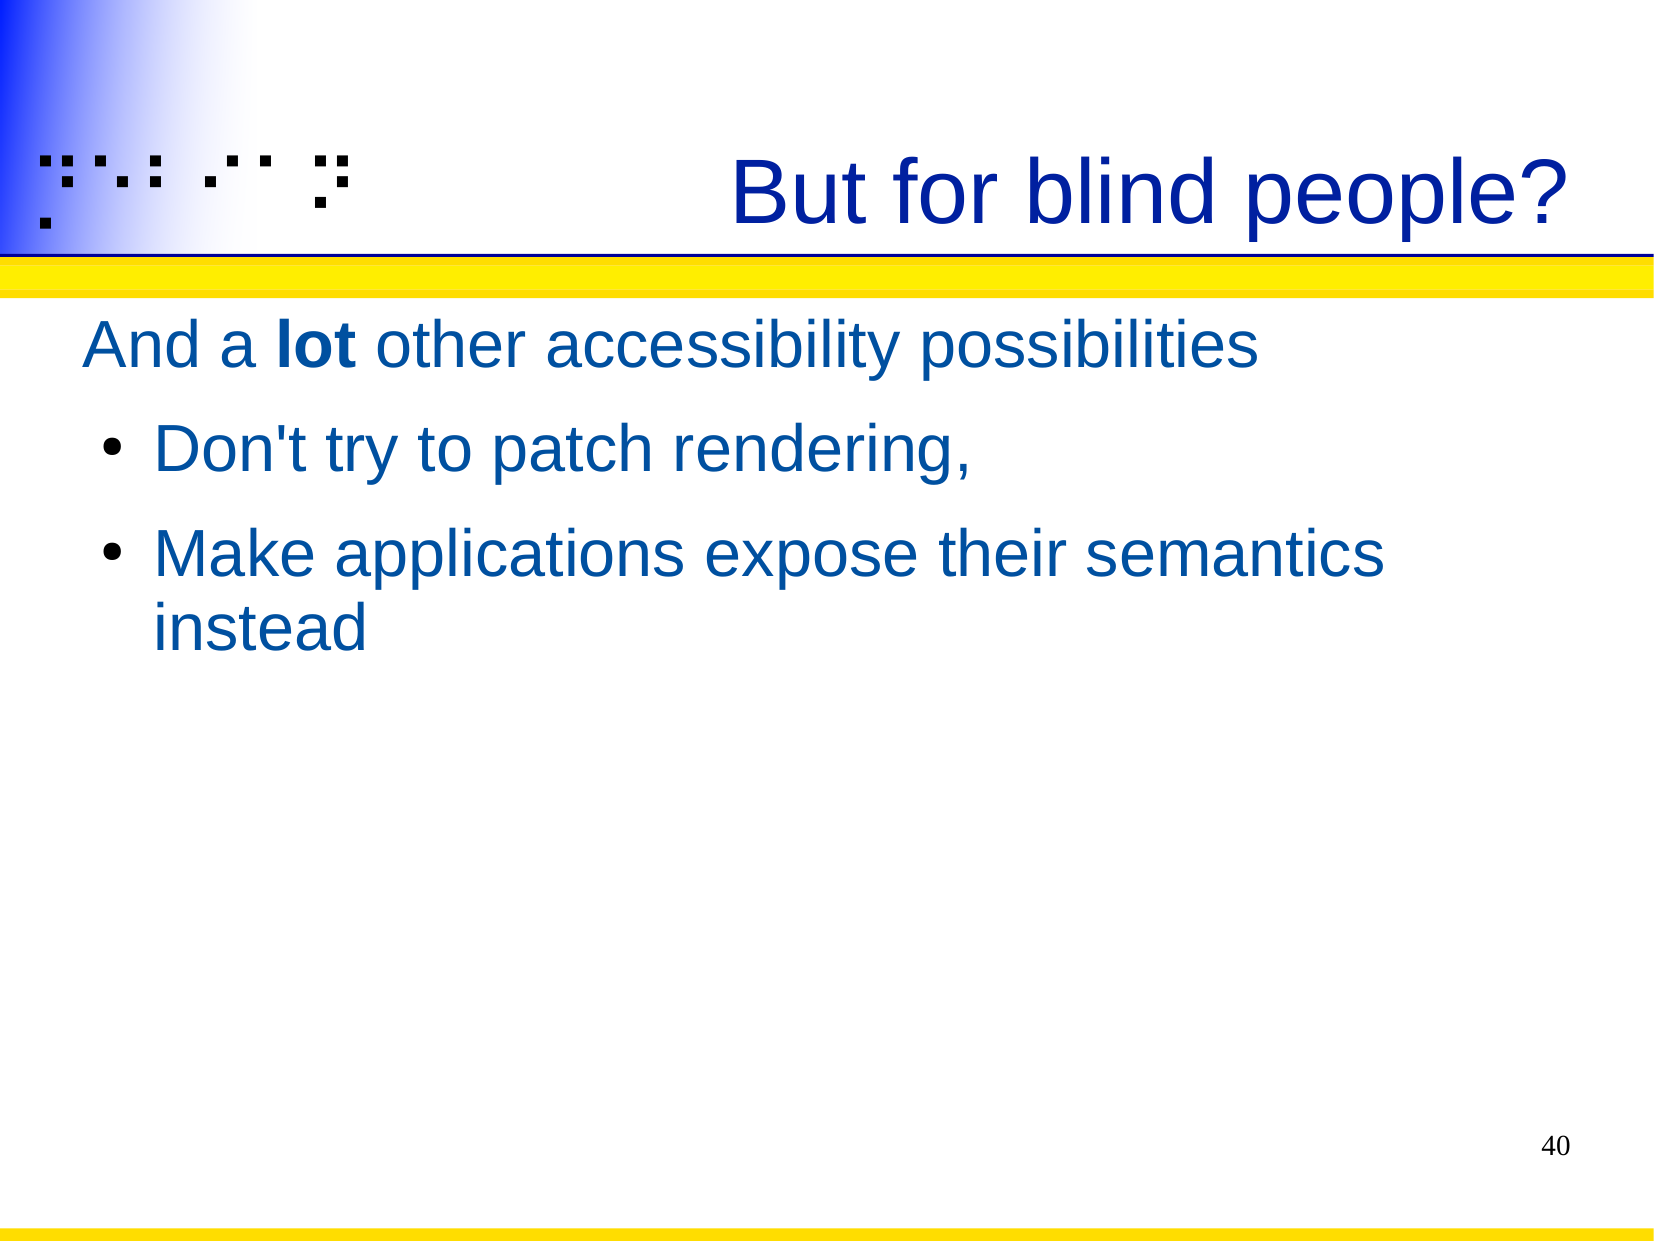

# But for blind people?
And a lot other accessibility possibilities
Don't try to patch rendering,
Make applications expose their semantics instead
40